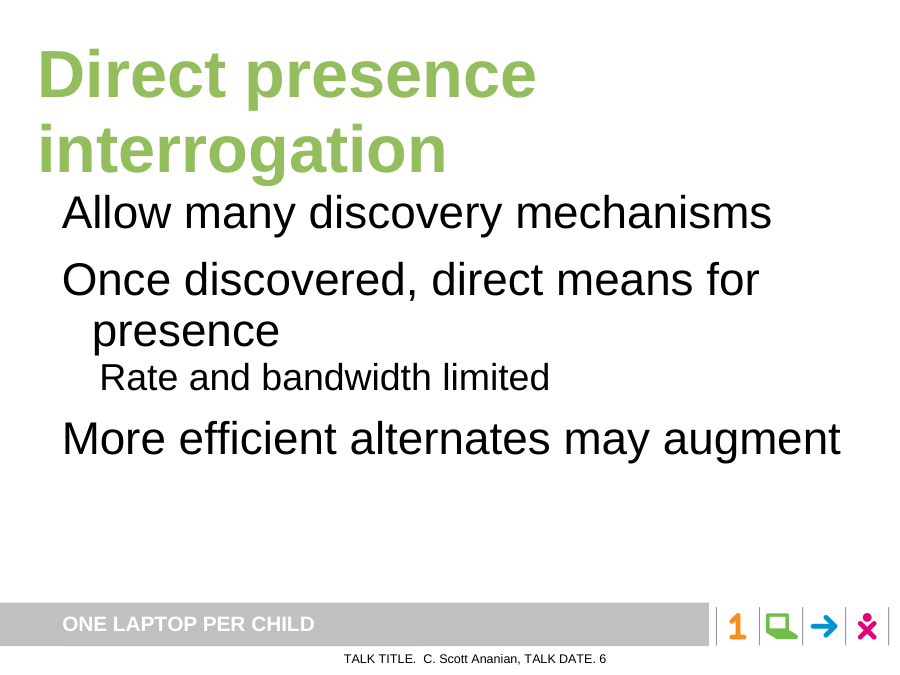

# Direct presence interrogation
Allow many discovery mechanisms
Once discovered, direct means for presence
Rate and bandwidth limited
More efficient alternates may augment